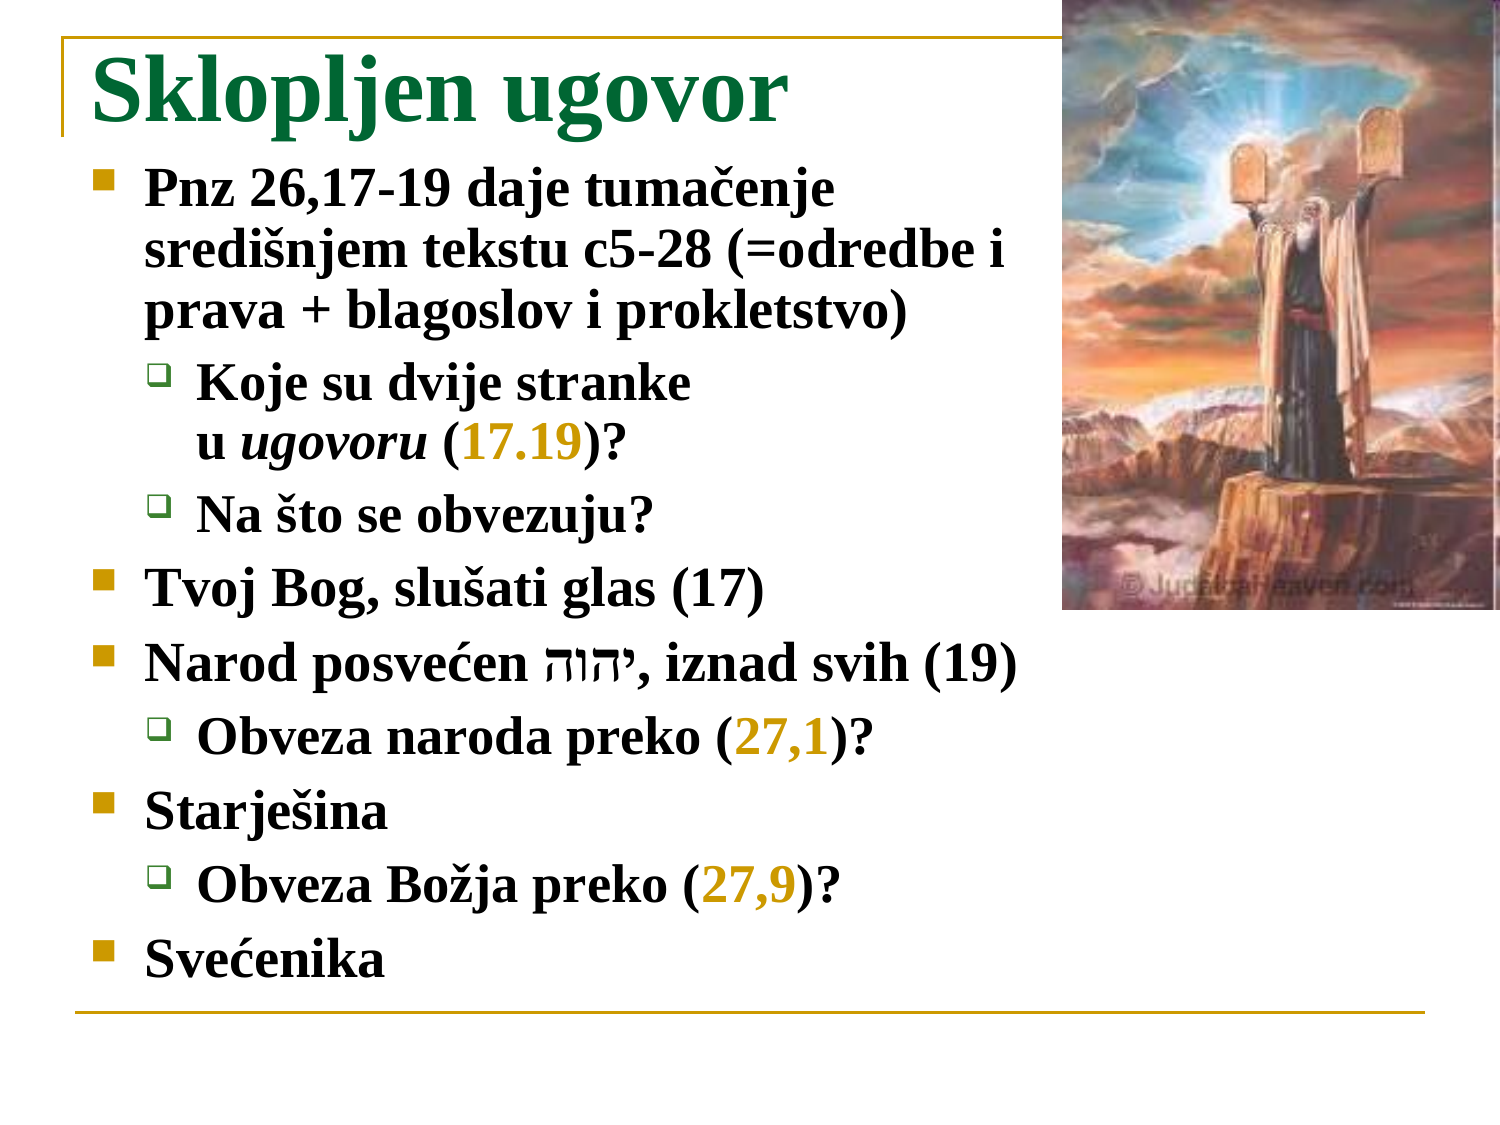

# Sklopljen ugovor
Pnz 26,17-19 daje tumačenje
središnjem tekstu c5-28 (=odredbe i
prava + blagoslov i prokletstvo)
Koje su dvije stranke
u ugovoru (17.19)?
Na što se obvezuju?
Tvoj Bog, slušati glas (17)
Narod posvećen יהוה, iznad svih (19)
Obveza naroda preko (27,1)?
Starješina
Obveza Božja preko (27,9)?
Svećenika